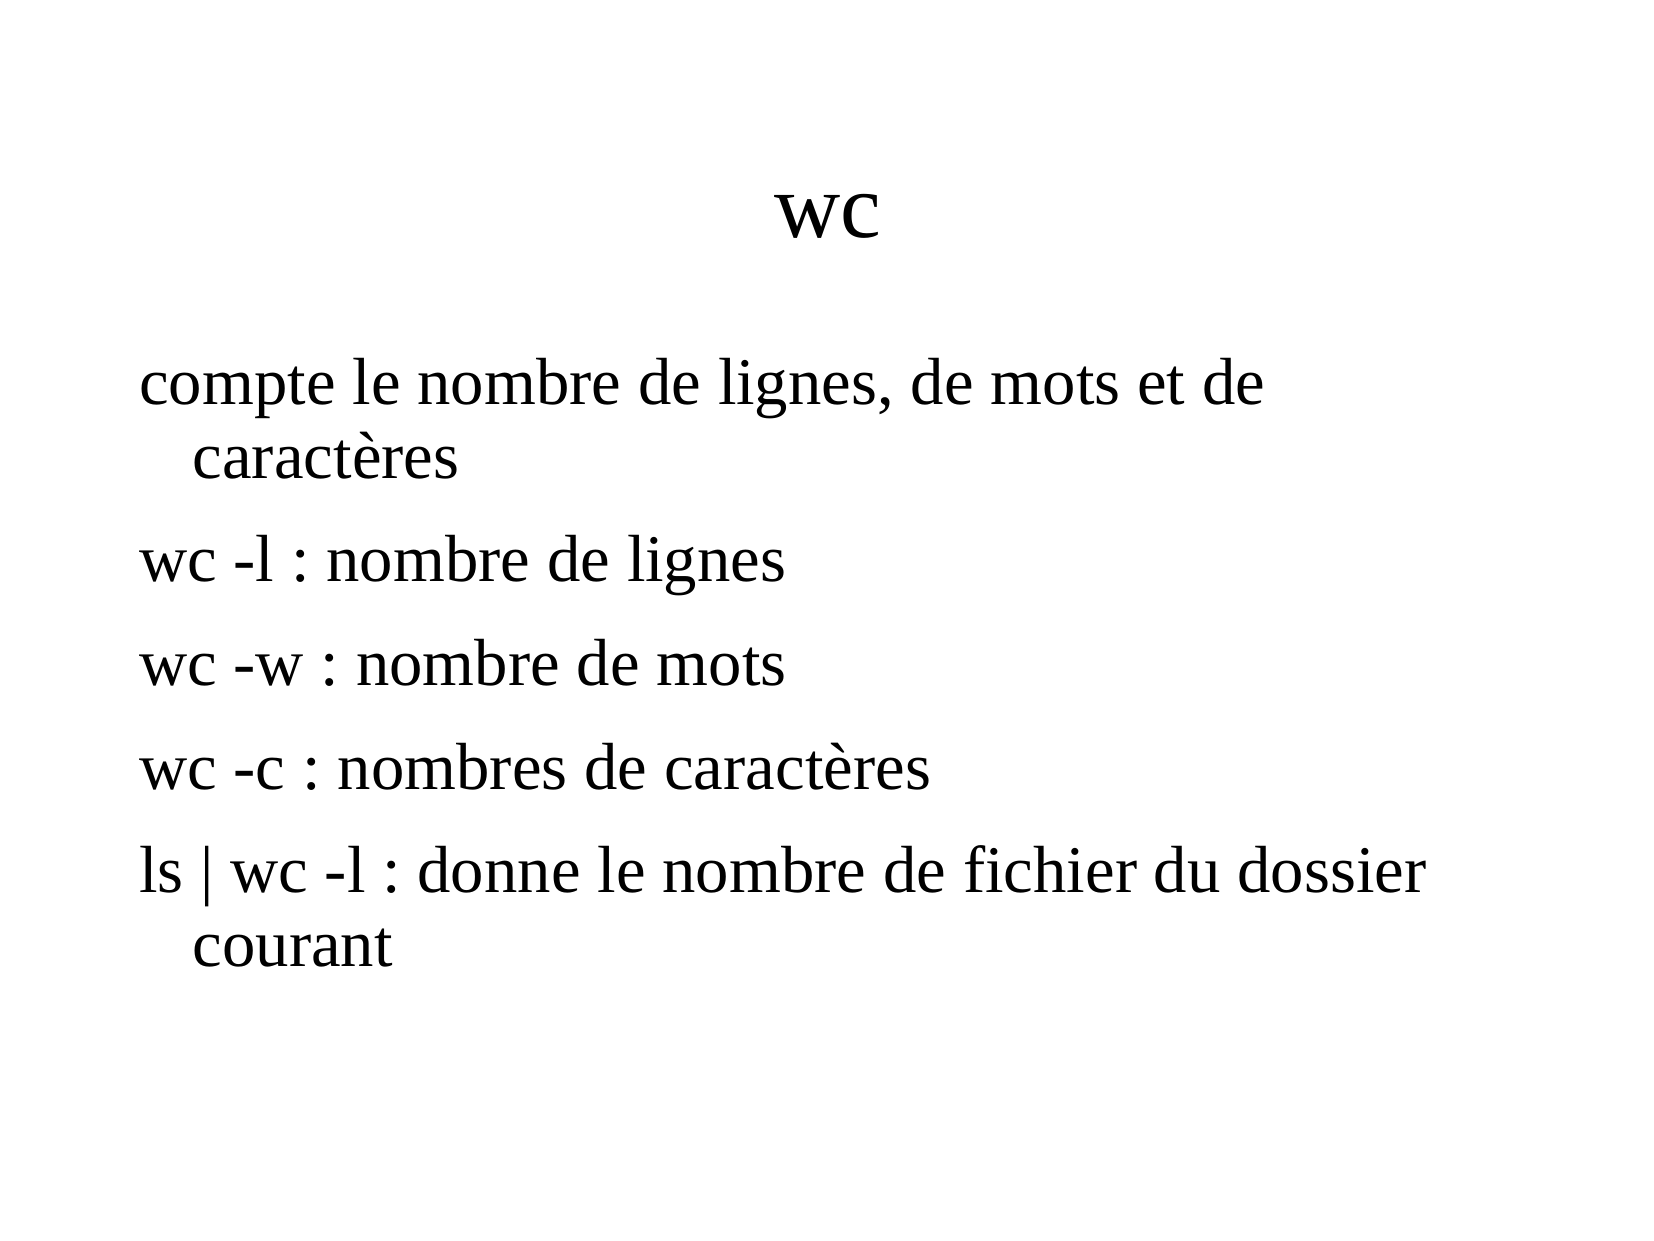

# wc
compte le nombre de lignes, de mots et de caractères
wc -l : nombre de lignes
wc -w : nombre de mots
wc -c : nombres de caractères
ls | wc -l : donne le nombre de fichier du dossier courant